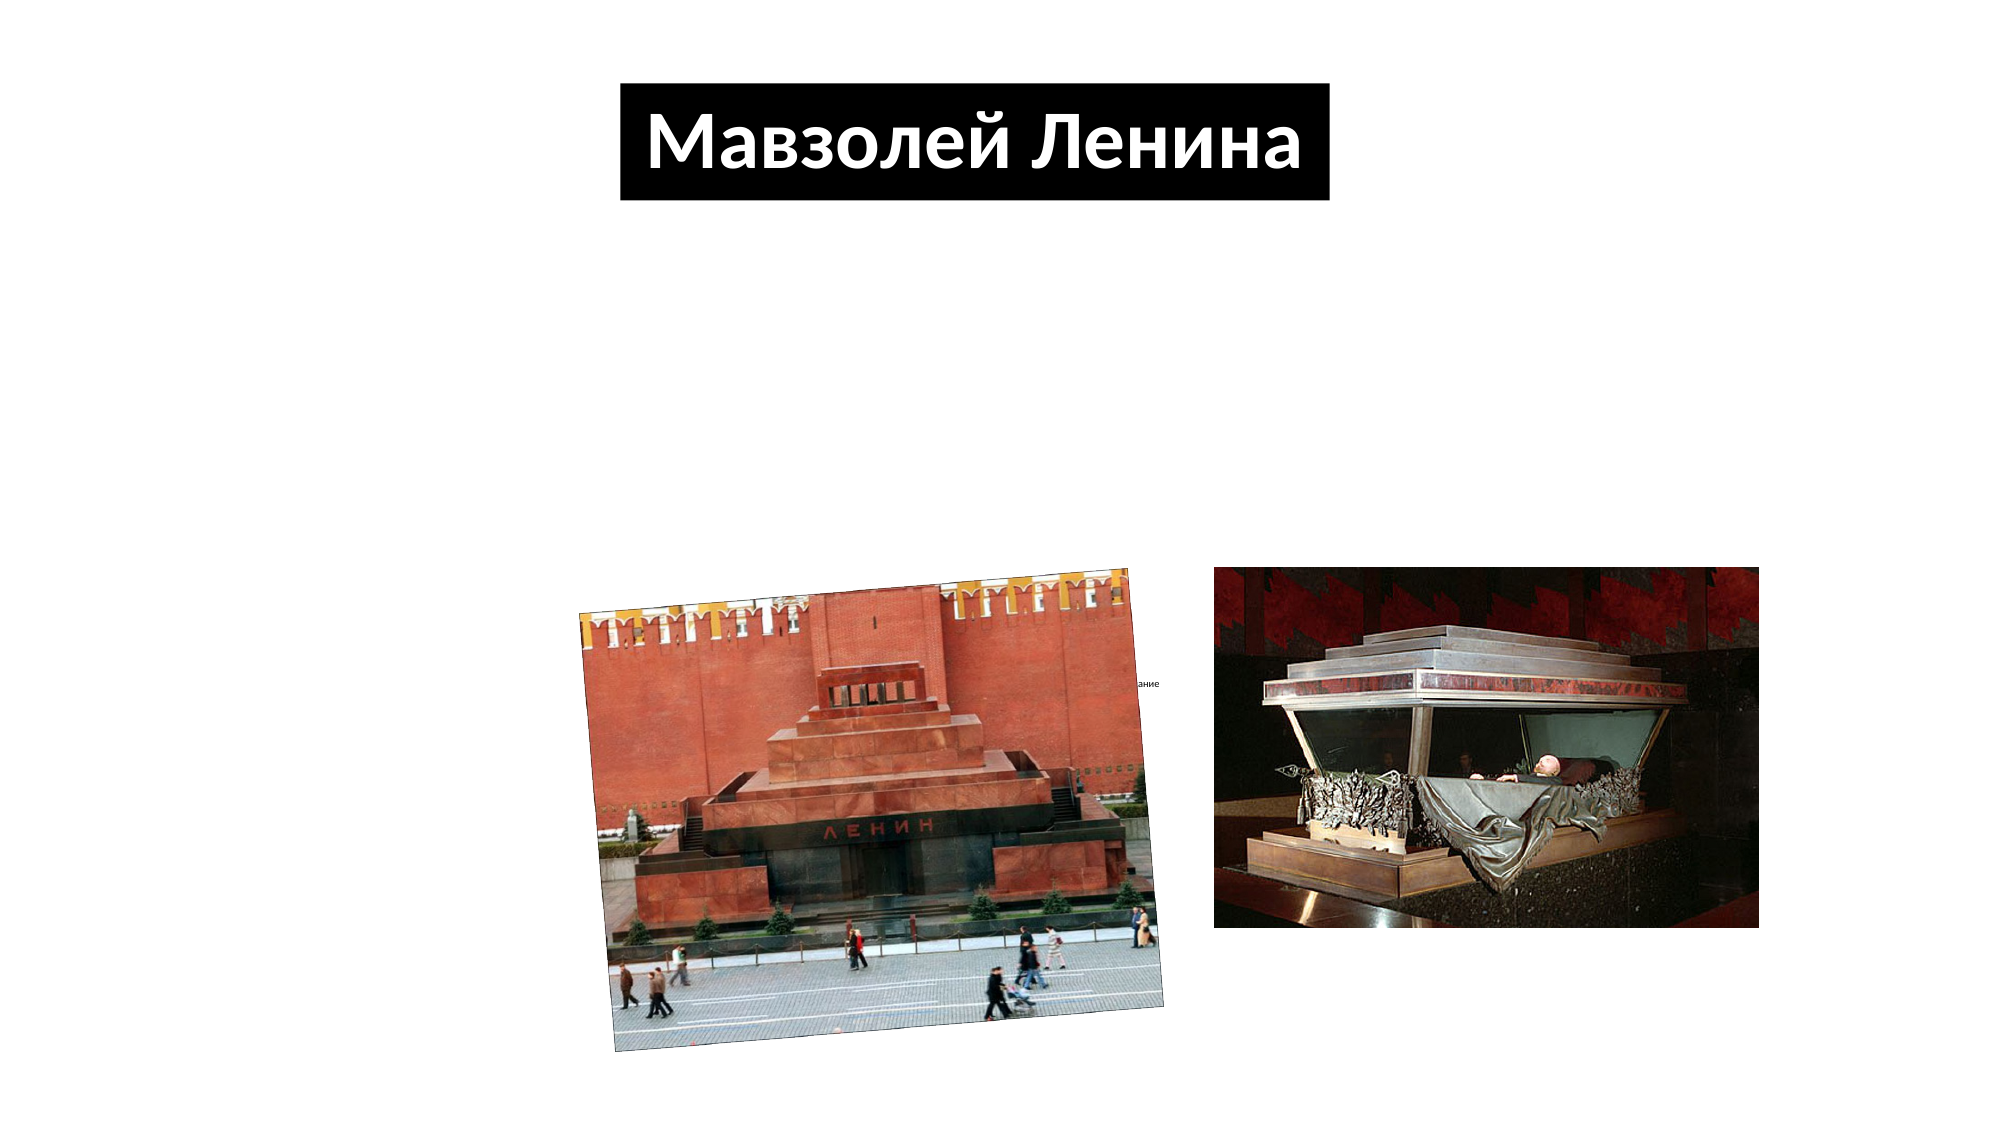

Мавзолей Ленина
 Усыпальница на Красной площади у Кремлёвской стены
 C 1924 года покоится тело Владимира Ильича Ленина
Первое упоминание